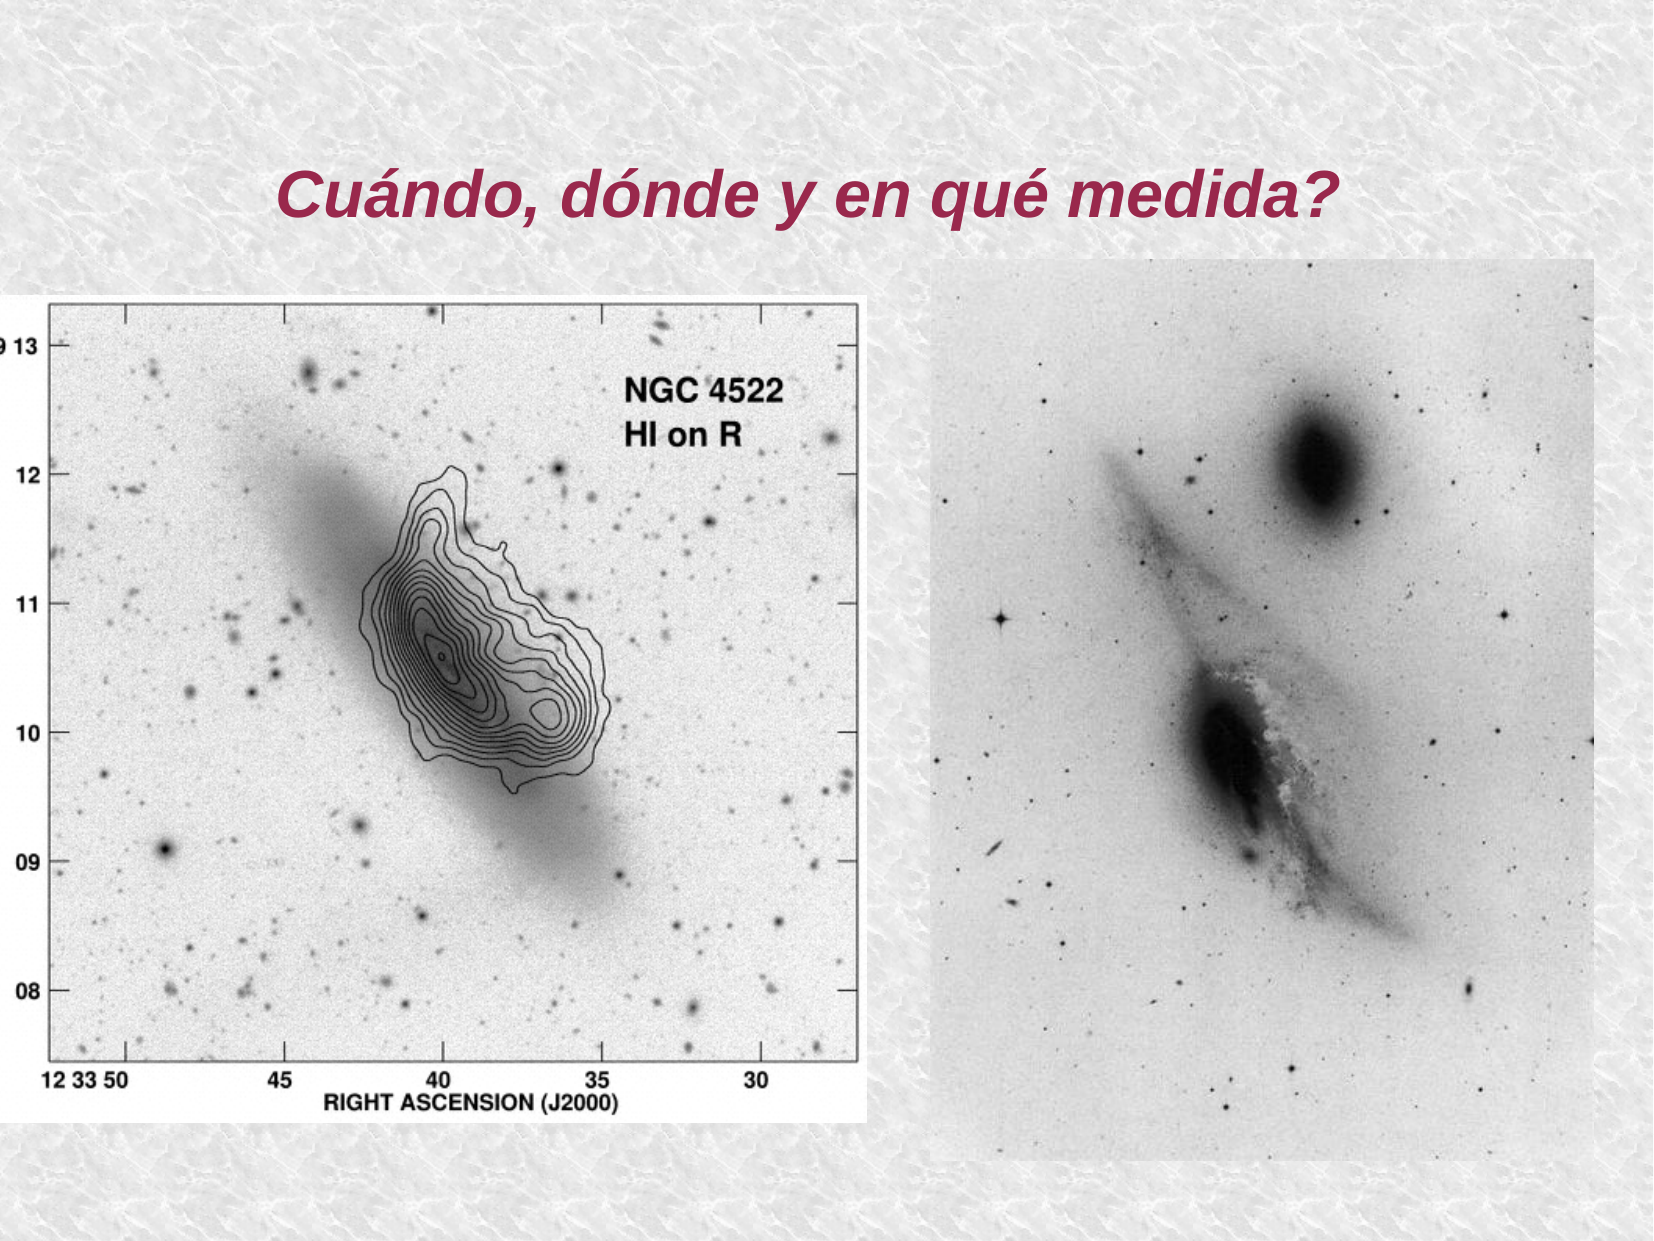

# Cuándo, dónde y en qué medida?